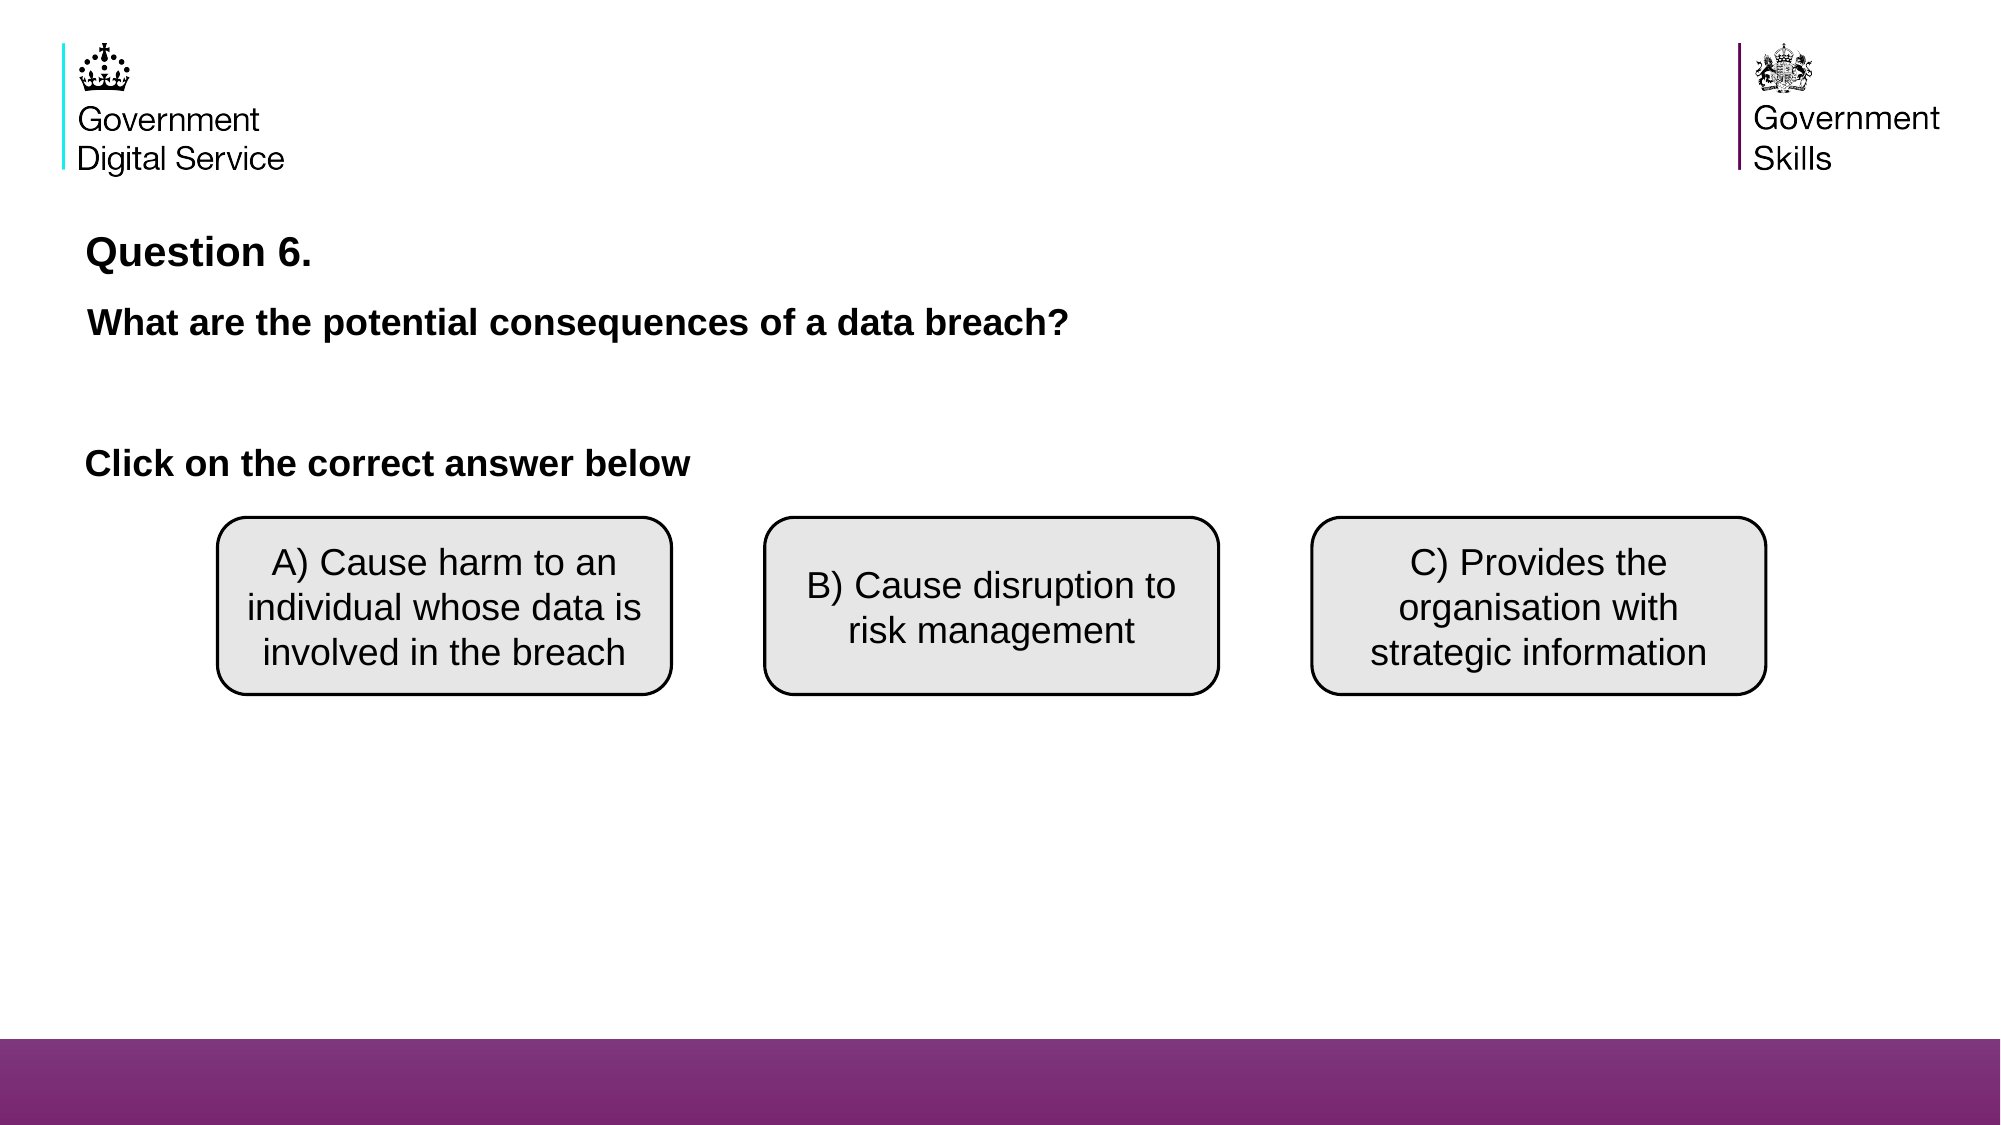

# Question 6.
What are the potential consequences of a data breach?
Click on the correct answer below
A) Cause harm to an individual whose data is involved in the breach
B) Cause disruption to risk management
C) Provides the organisation with strategic information